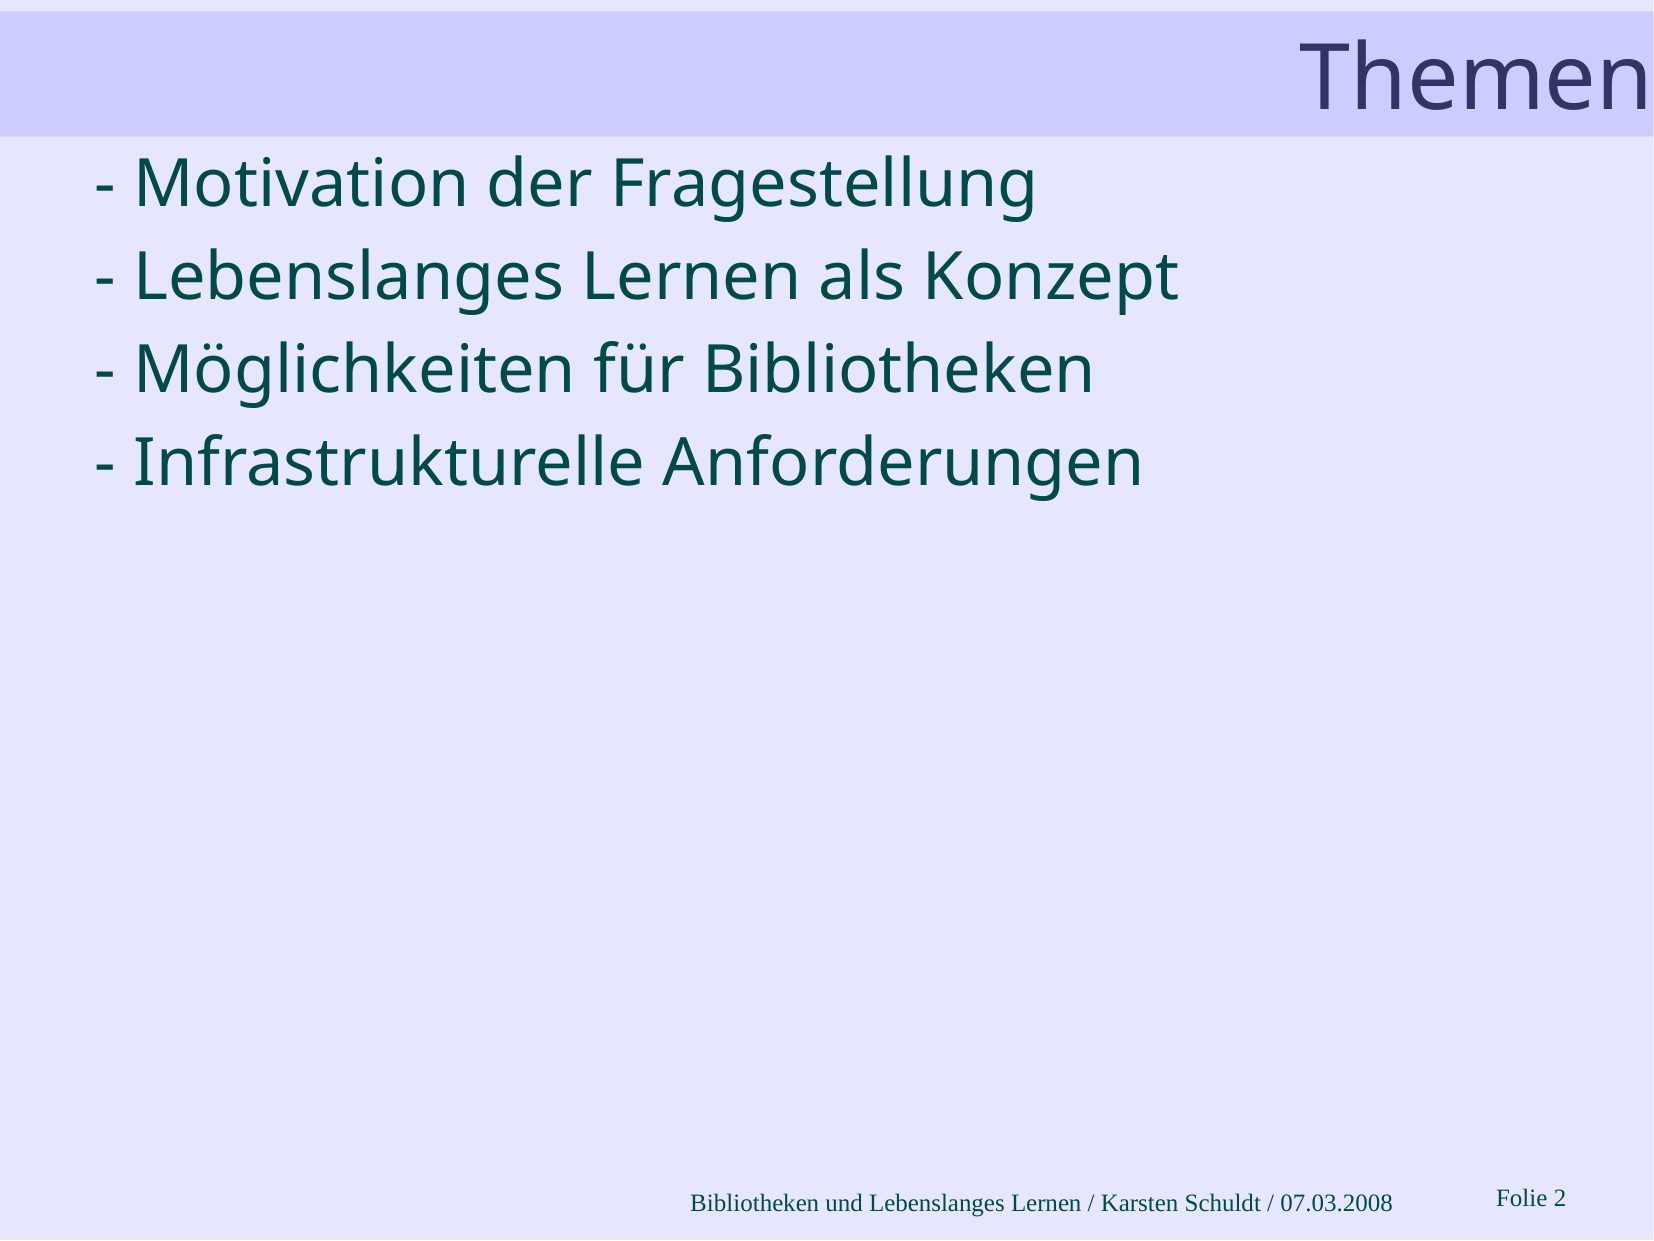

# Themen
- Motivation der Fragestellung
- Lebenslanges Lernen als Konzept
- Möglichkeiten für Bibliotheken
- Infrastrukturelle Anforderungen
2
Bibliotheken und Lebenslanges Lernen / Karsten Schuldt / 07.03.2008